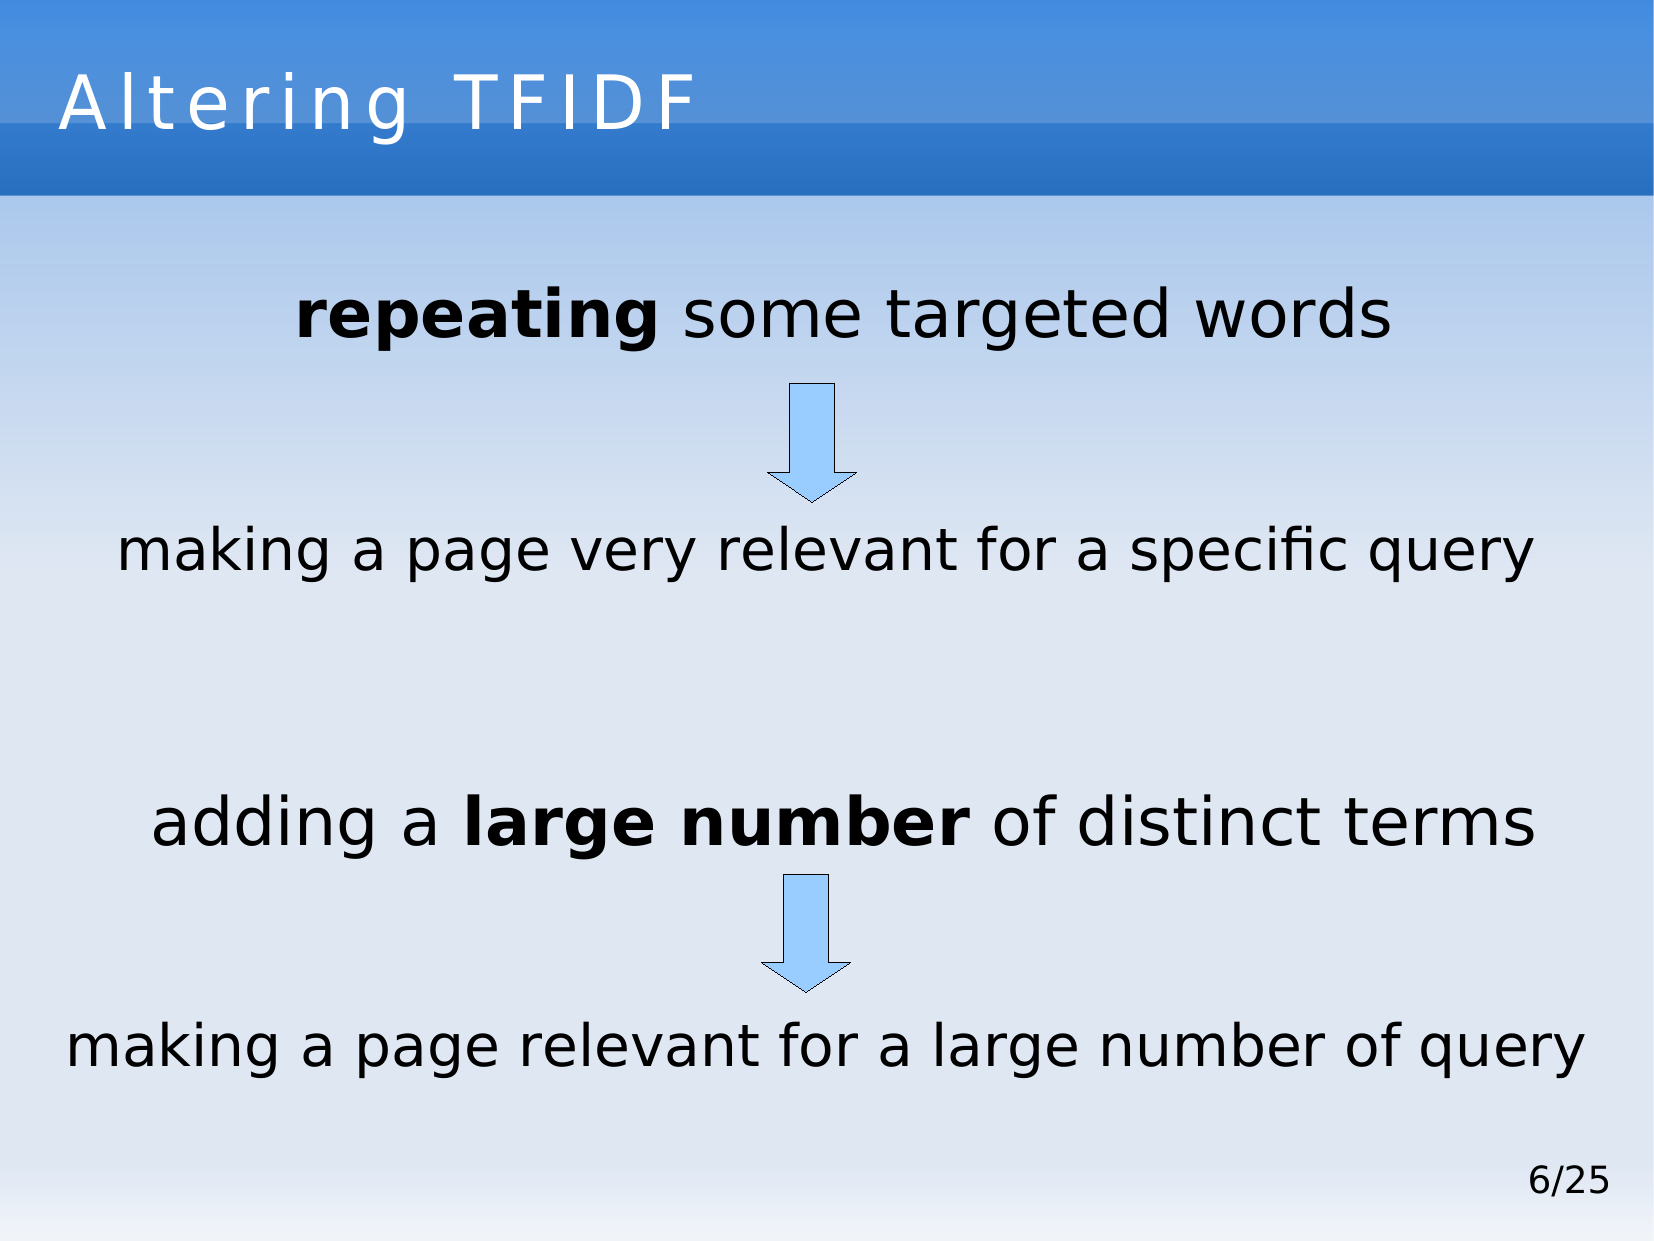

# Altering TFIDF
repeating some targeted words
making a page very relevant for a specific query
adding a large number of distinct terms
making a page relevant for a large number of query
6/25